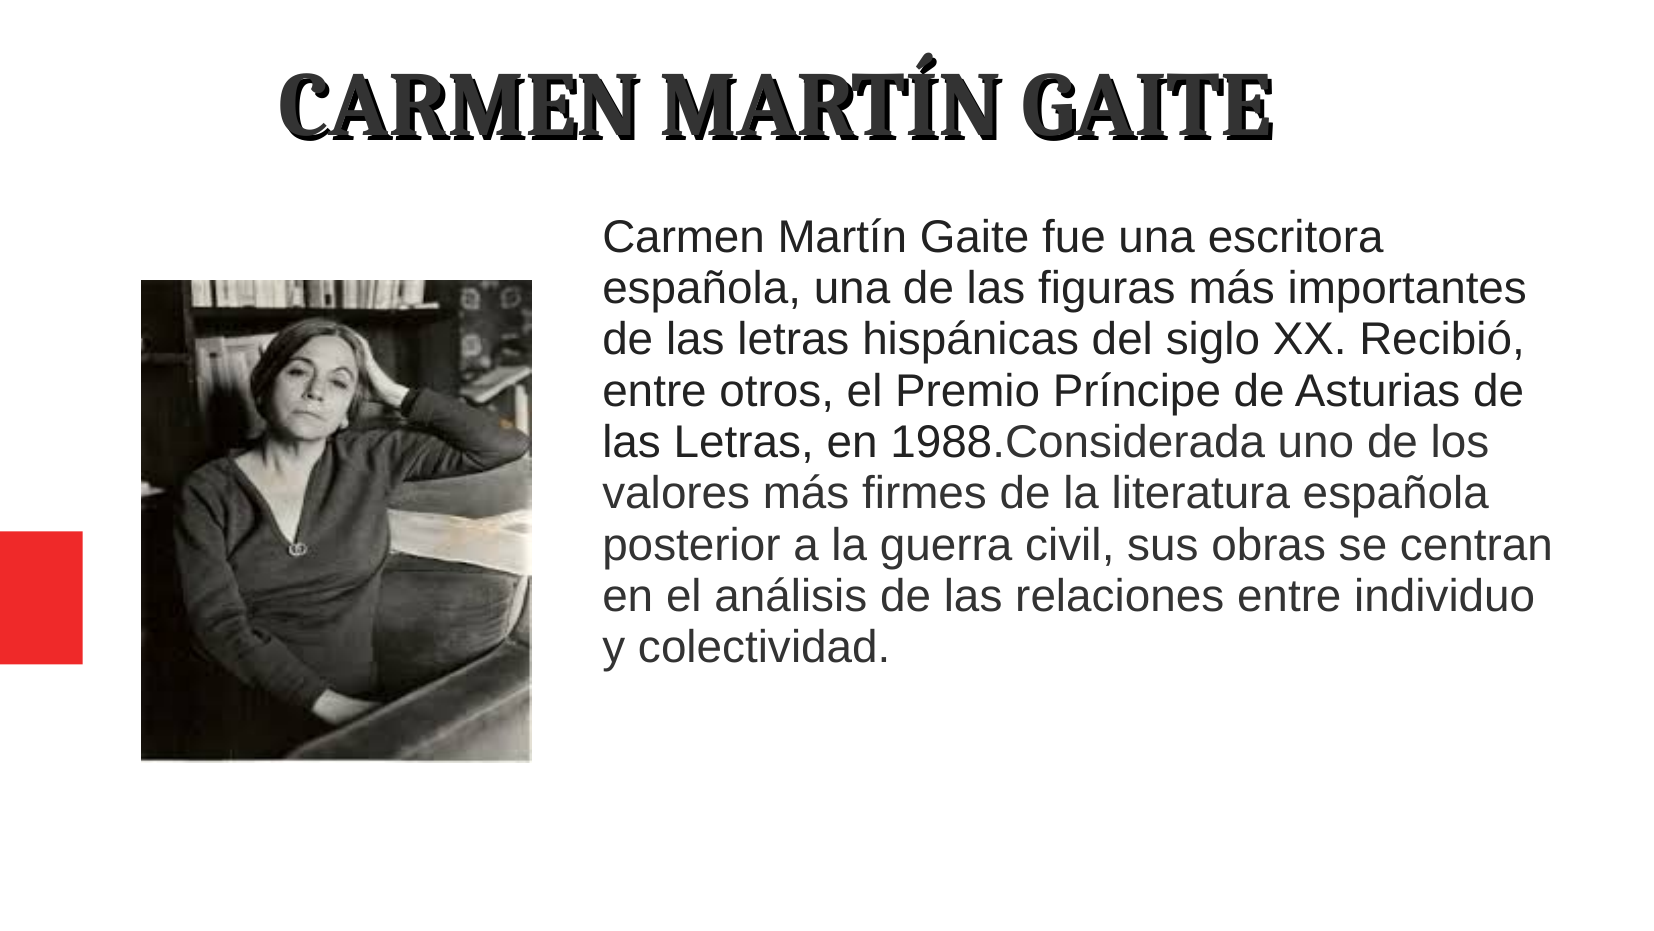

# CARMEN MARTÍN GAITE
Carmen Martín Gaite fue una escritora española, una de las figuras más importantes de las letras hispánicas del siglo XX. Recibió, entre otros, el Premio Príncipe de Asturias de las Letras, en 1988.Considerada uno de los valores más firmes de la literatura española posterior a la guerra civil, sus obras se centran en el análisis de las relaciones entre individuo y colectividad.